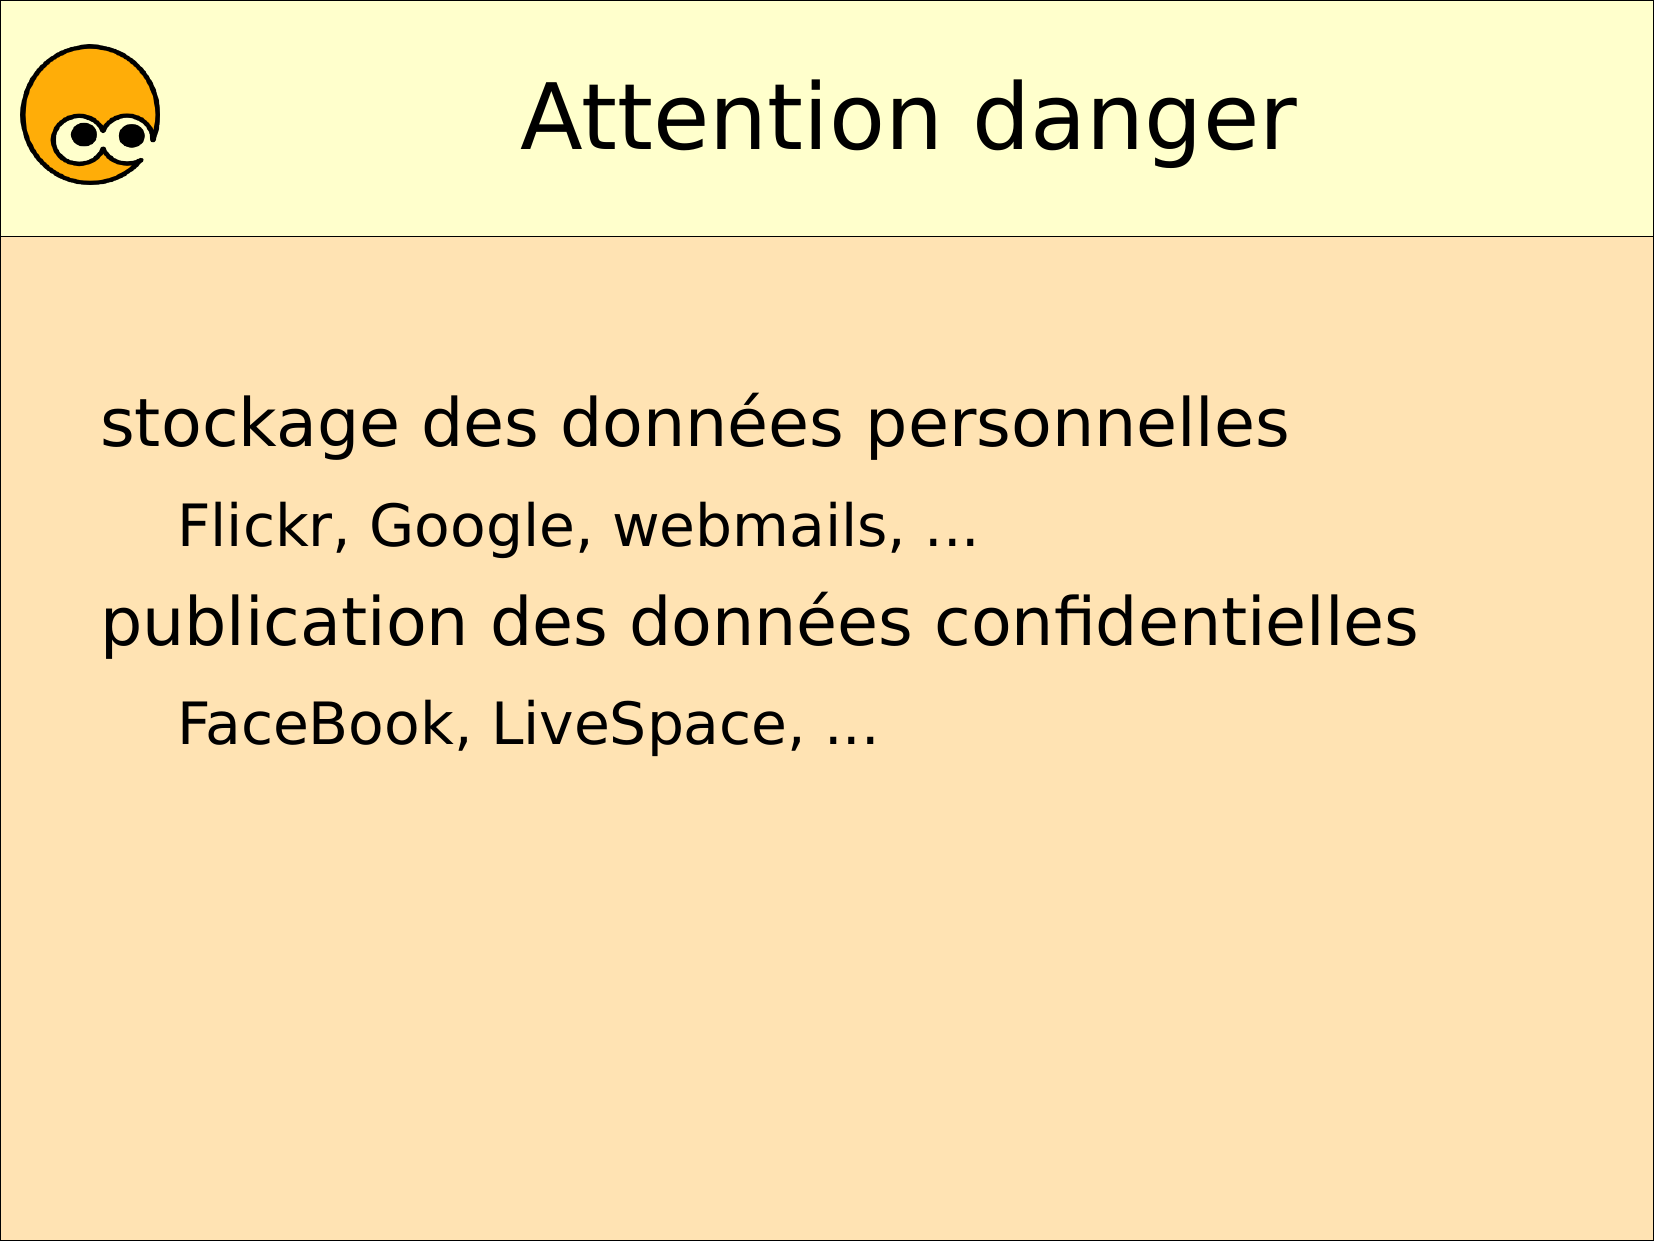

# Attention danger
stockage des données personnelles
Flickr, Google, webmails, ...
publication des données confidentielles
FaceBook, LiveSpace, ...